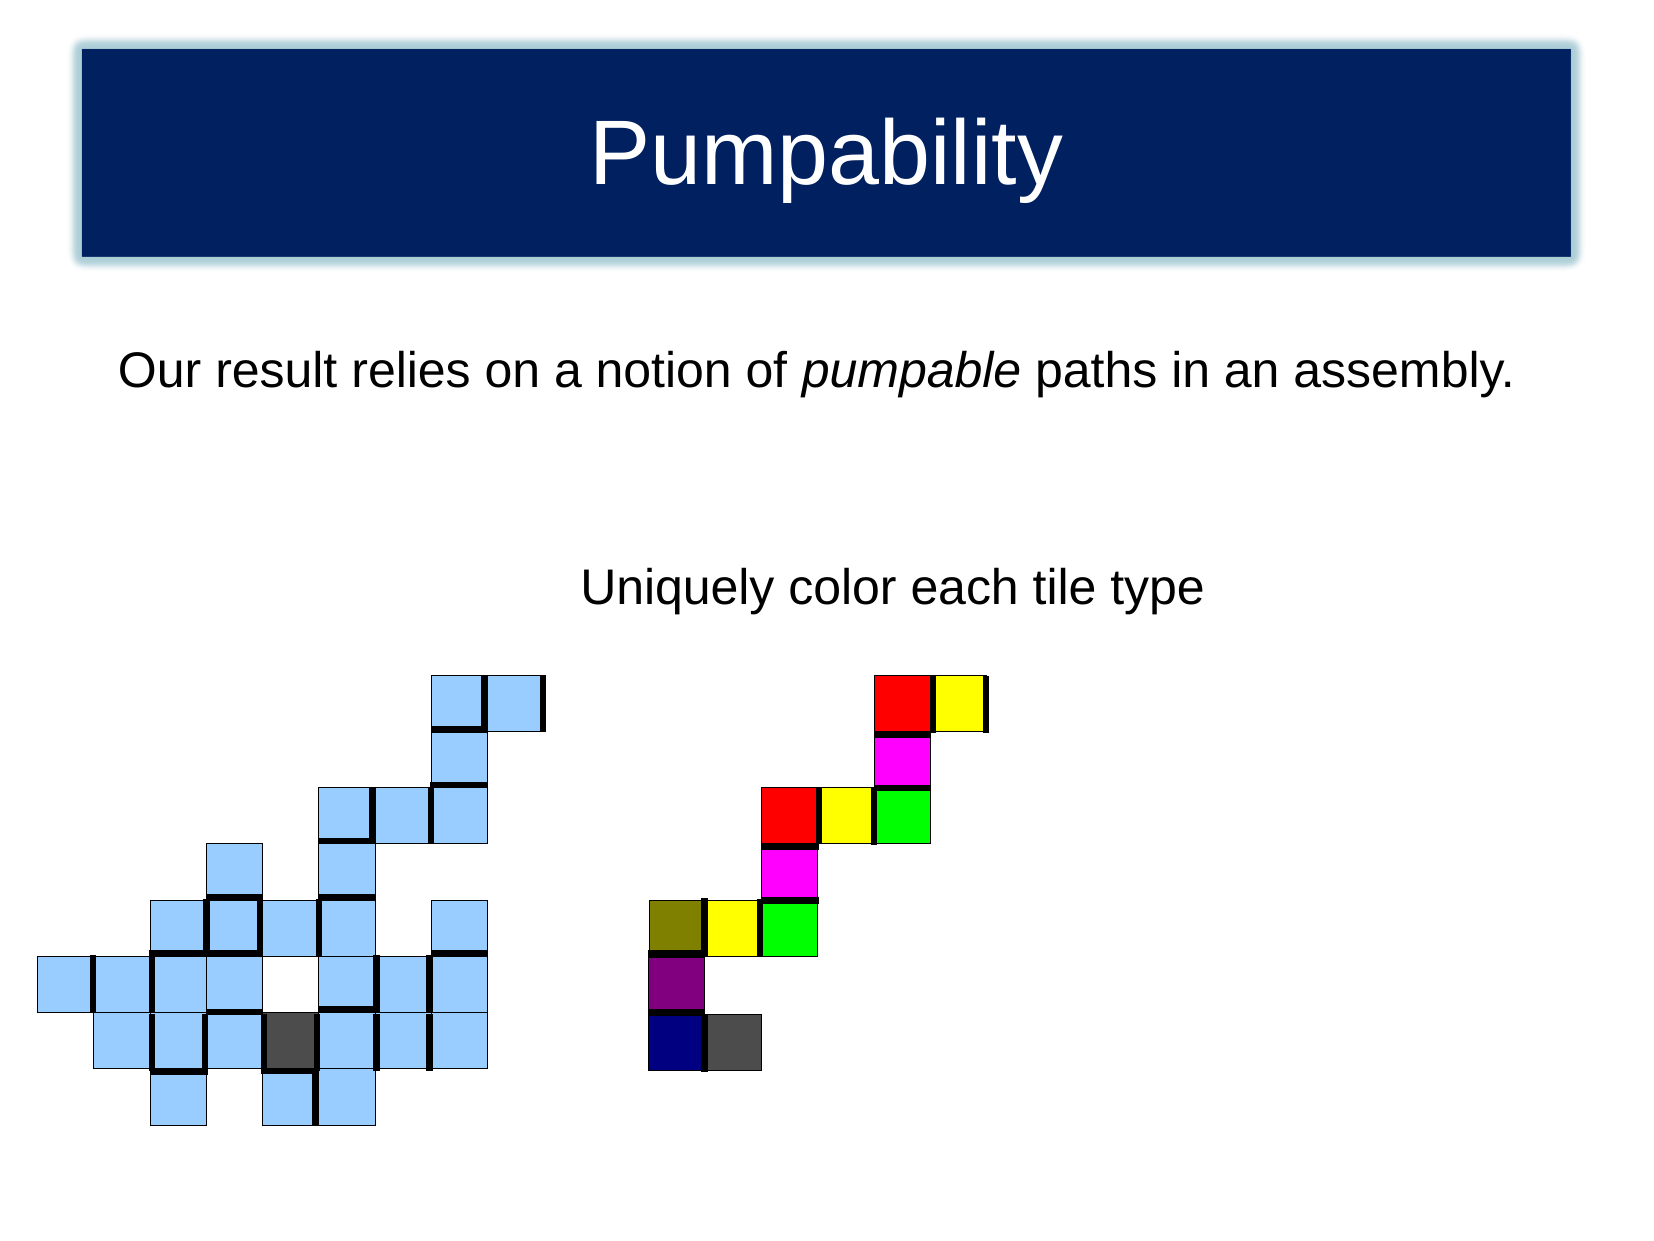

Pumpability
Our result relies on a notion of pumpable paths in an assembly.
Uniquely color each tile type